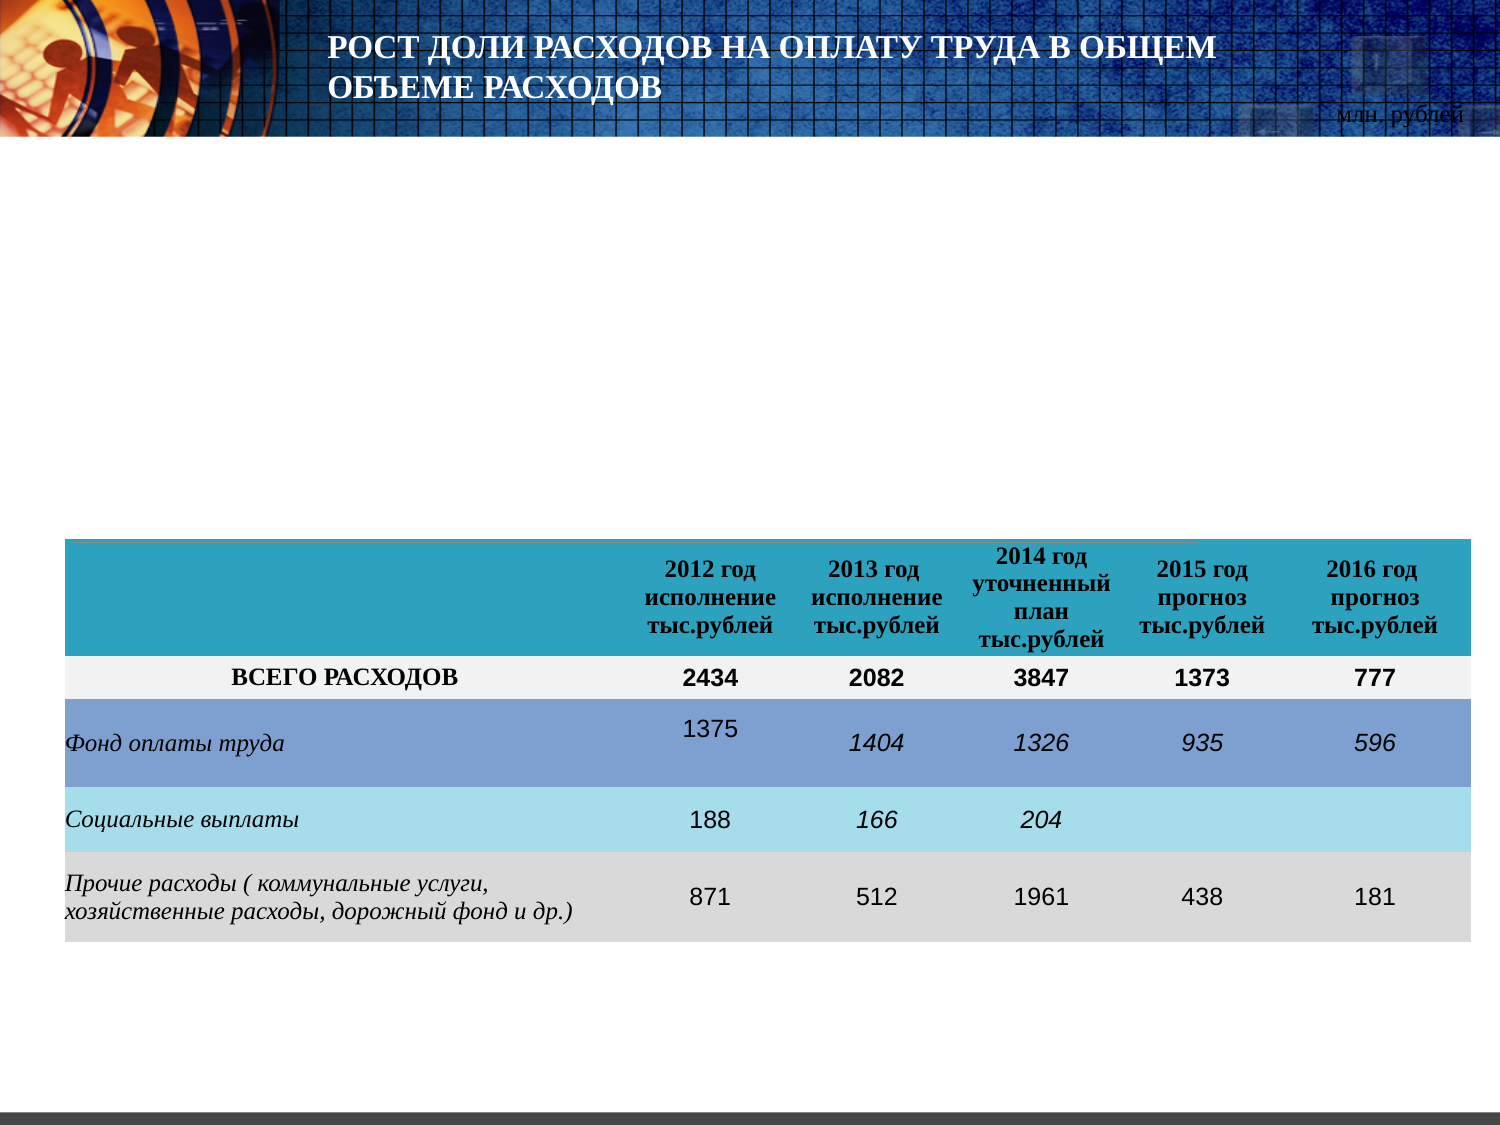

# РОСТ ДОЛИ РАСХОДОВ НА ОПЛАТУ ТРУДА В ОБЩЕМ ОБЪЕМЕ РАСХОДОВ
млн. рублей
### Chart
| Category | | |
|---|---|---|| | 2012 год исполнение тыс.рублей | 2013 год исполнение тыс.рублей | 2014 год уточненный план тыс.рублей | 2015 год прогноз тыс.рублей | 2016 год прогноз тыс.рублей |
| --- | --- | --- | --- | --- | --- |
| ВСЕГО РАСХОДОВ | 2434 | 2082 | 3847 | 1373 | 777 |
| Фонд оплаты труда | 1375 | 1404 | 1326 | 935 | 596 |
| Социальные выплаты | 188 | 166 | 204 | | |
| Прочие расходы ( коммунальные услуги, хозяйственные расходы, дорожный фонд и др.) | 871 | 512 | 1961 | 438 | 181 |